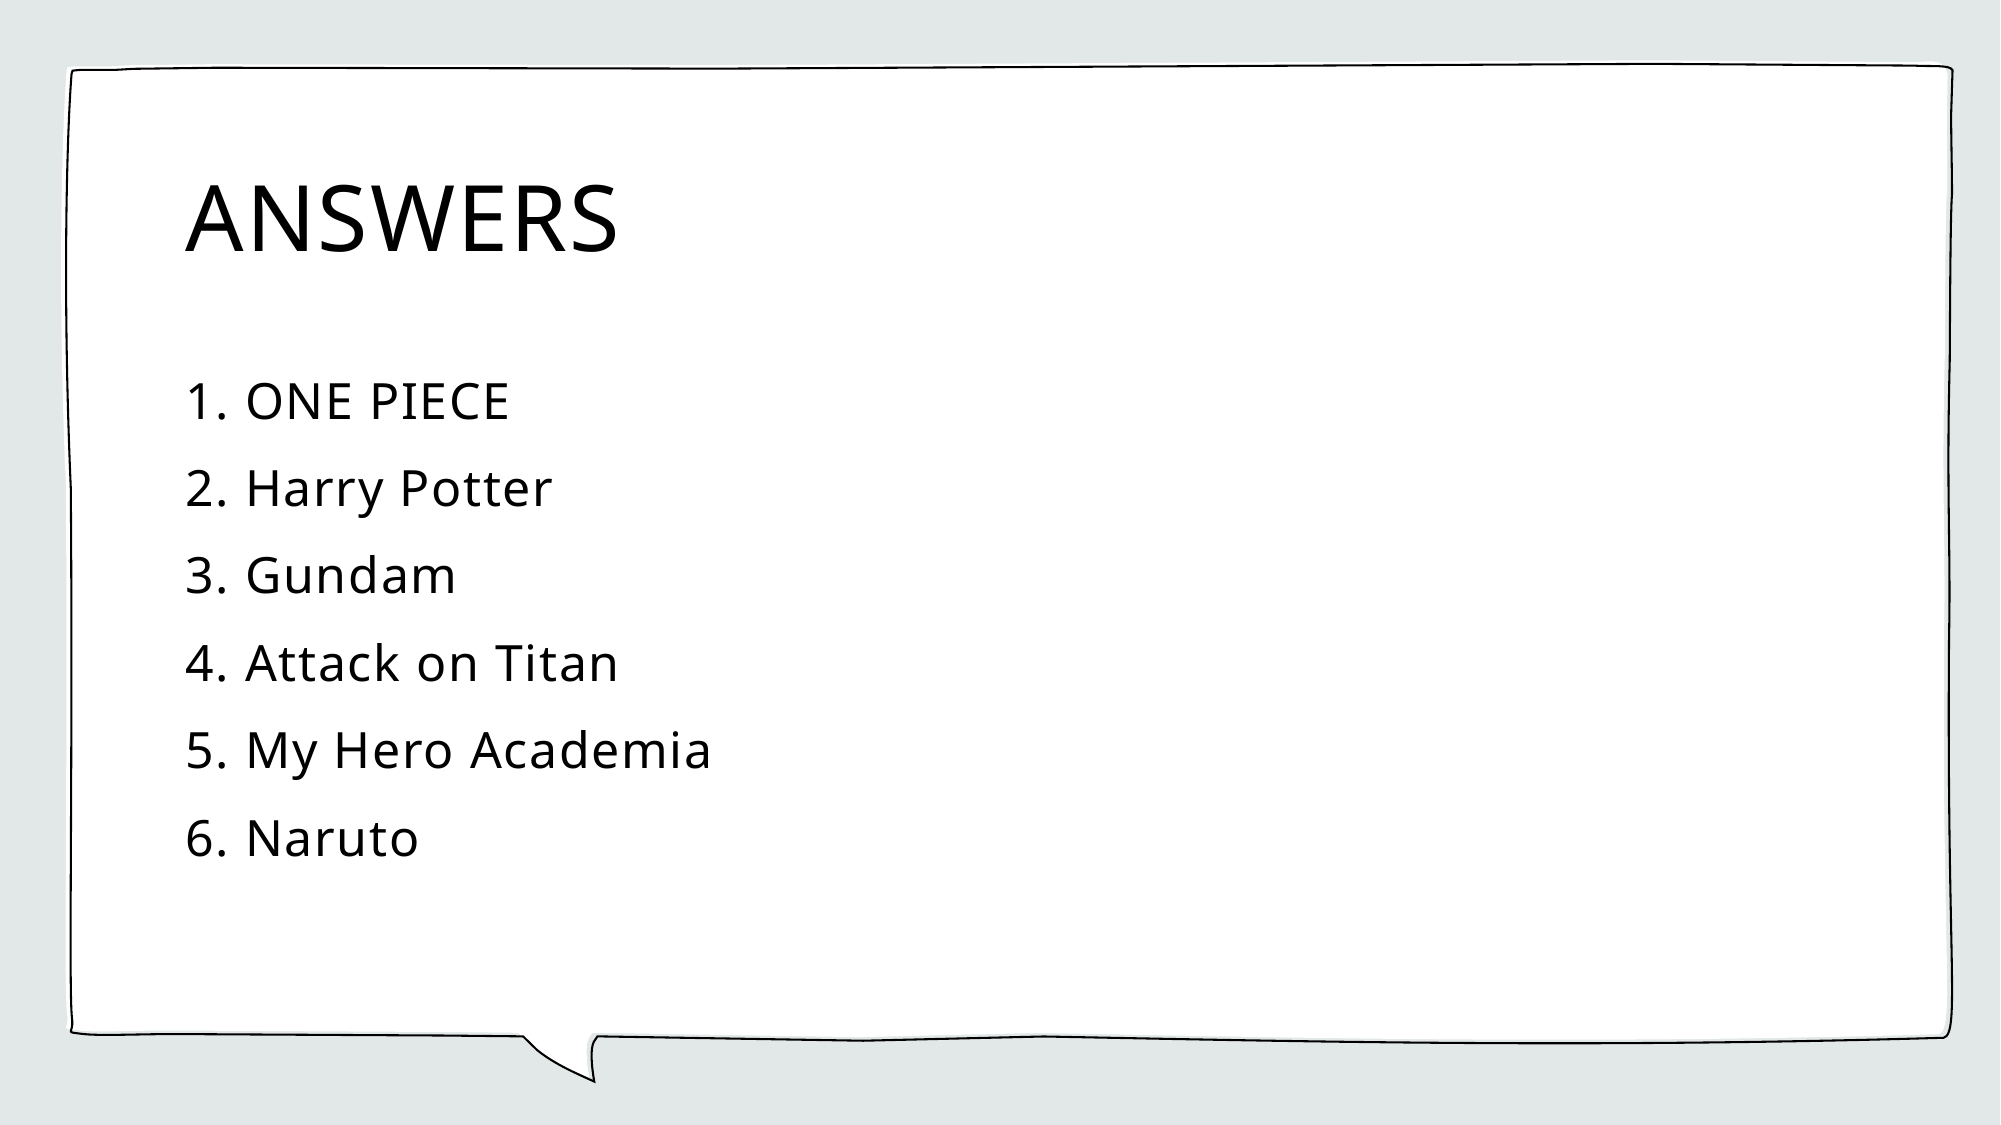

# ANSWERS
1. ONE PIECE
2. Harry Potter
3. Gundam
4. Attack on Titan
5. My Hero Academia
6. Naruto